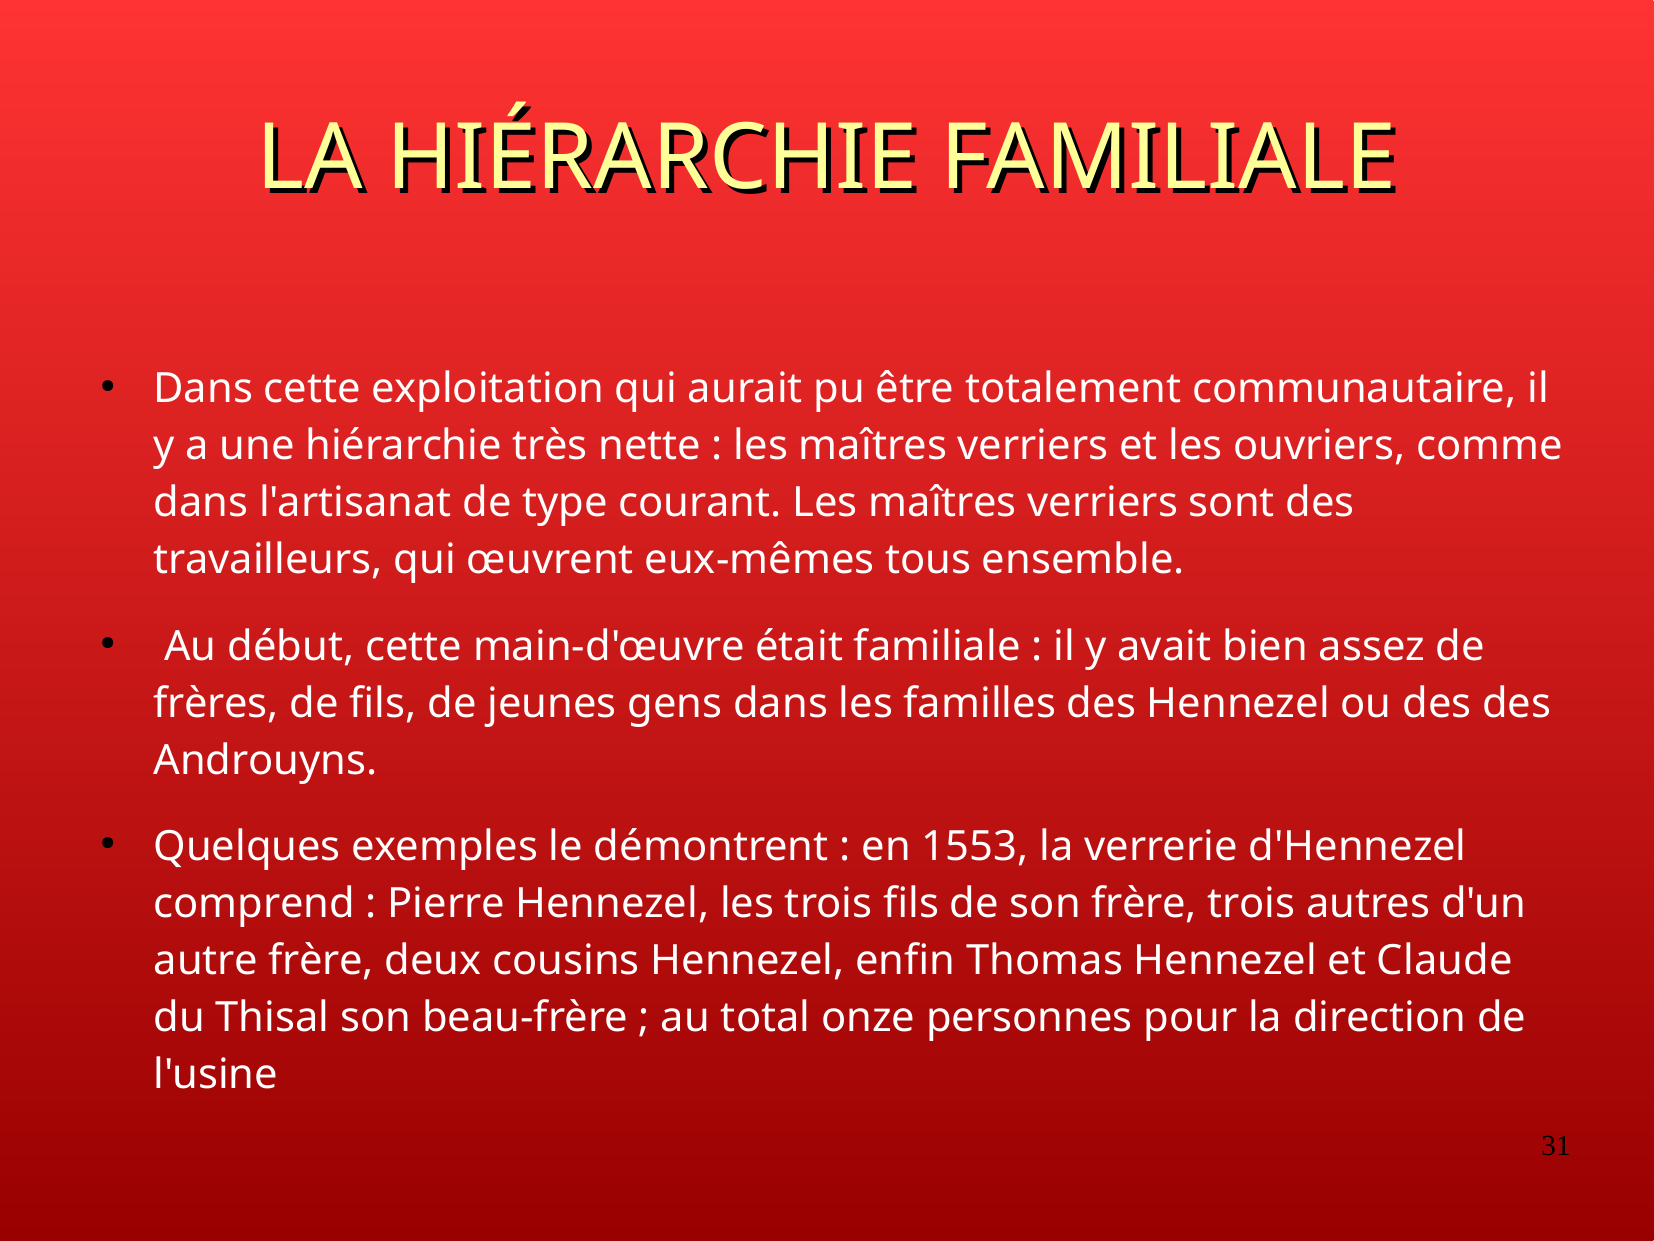

# LA HIÉRARCHIE FAMILIALE
Dans cette exploitation qui aurait pu être totalement communautaire, il y a une hiérarchie très nette : les maîtres verriers et les ouvriers, comme dans l'artisanat de type courant. Les maîtres verriers sont des travailleurs, qui œuvrent eux-mêmes tous ensemble.
 Au début, cette main-d'œuvre était familiale : il y avait bien assez de frères, de fils, de jeunes gens dans les familles des Hennezel ou des des Androuyns.
Quelques exemples le démontrent : en 1553, la verrerie d'Hennezel comprend : Pierre Hennezel, les trois fils de son frère, trois autres d'un autre frère, deux cousins Hennezel, enfin Thomas Hennezel et Claude du Thisal son beau-frère ; au total onze personnes pour la direction de l'usine
31